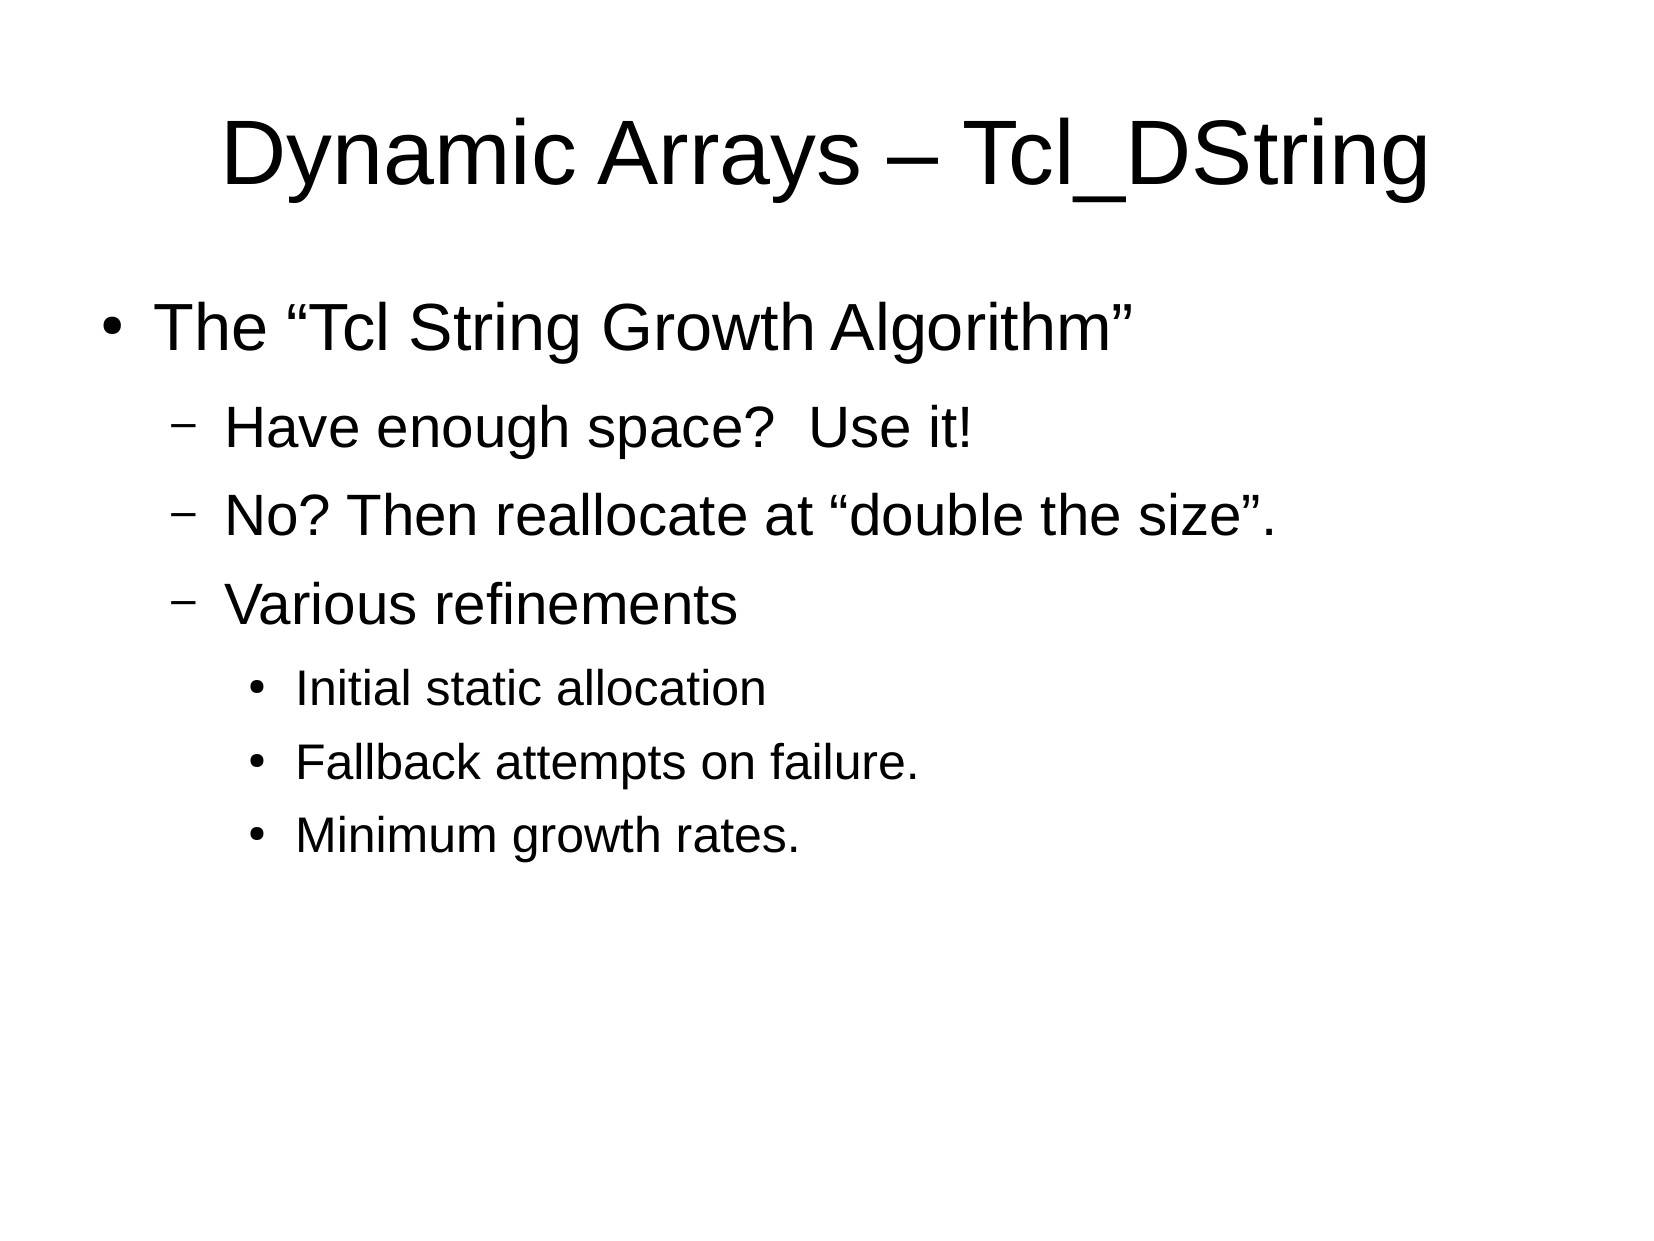

# Dynamic Arrays – Tcl_DString
The “Tcl String Growth Algorithm”
Have enough space? Use it!
No? Then reallocate at “double the size”.
Various refinements
Initial static allocation
Fallback attempts on failure.
Minimum growth rates.